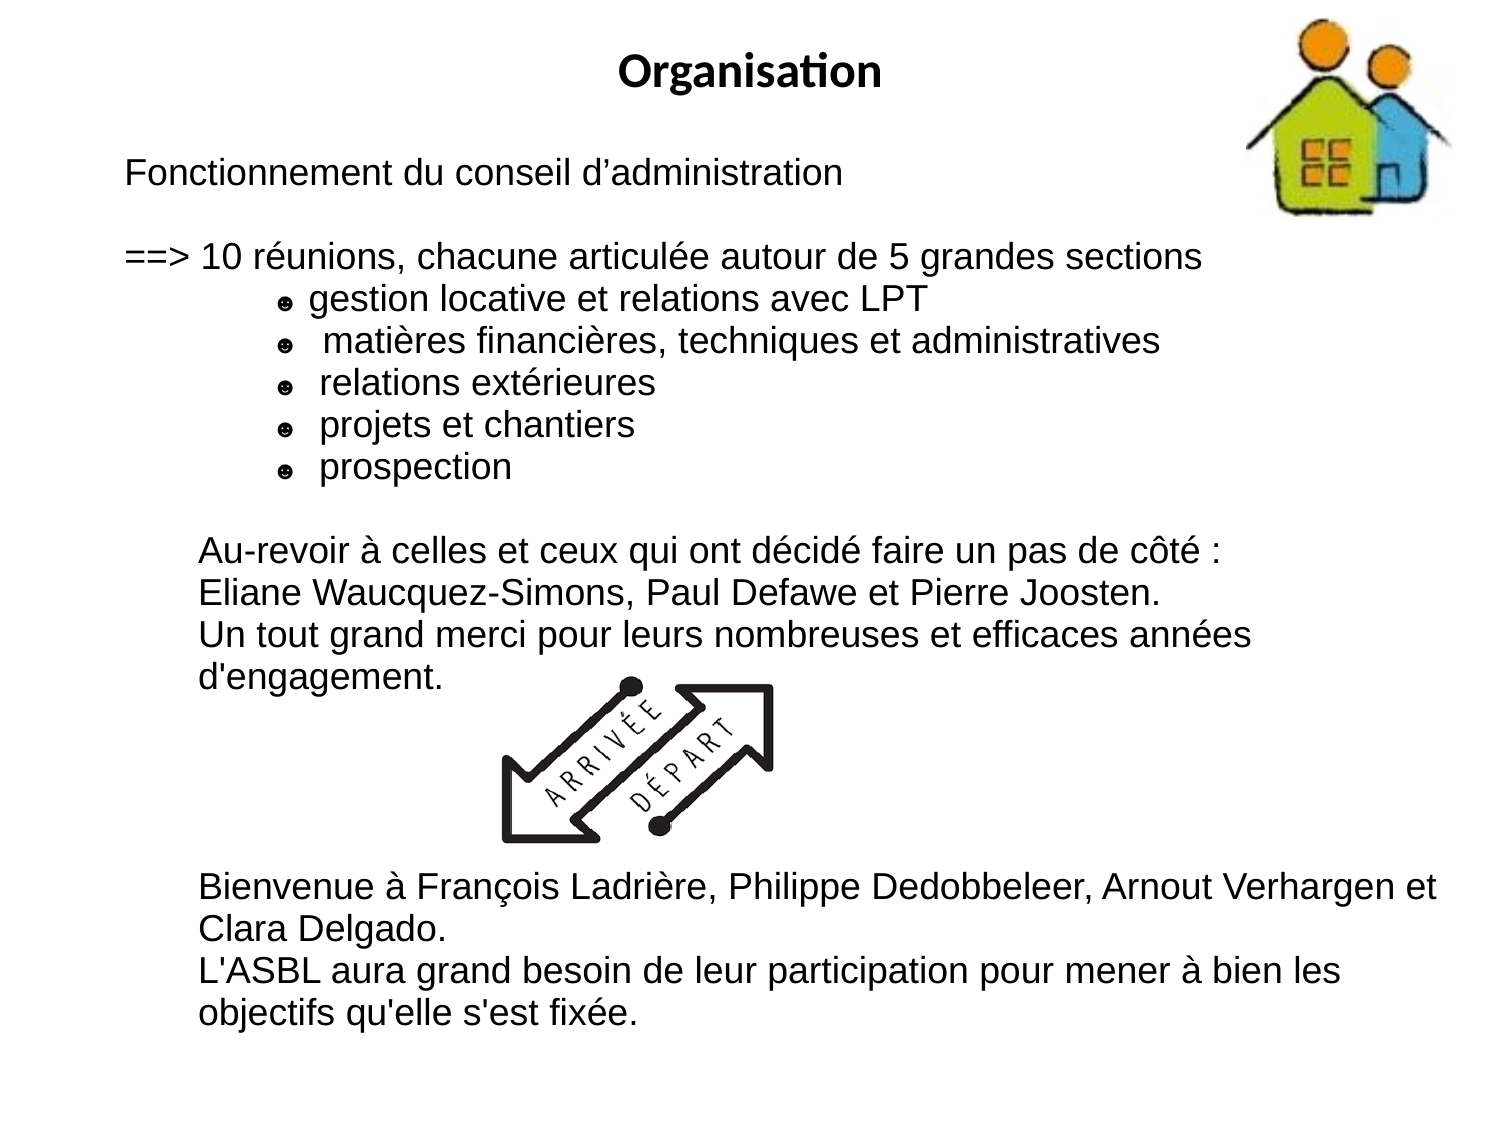

Organisation
Fonctionnement du conseil d’administration
==> 10 réunions, chacune articulée autour de 5 grandes sections
		☻ gestion locative et relations avec LPT
		☻ matières financières, techniques et administratives
		☻ relations extérieures
		☻ projets et chantiers
		☻ prospection
	Au-revoir à celles et ceux qui ont décidé faire un pas de côté :
	Eliane Waucquez-Simons, Paul Defawe et Pierre Joosten.
	Un tout grand merci pour leurs nombreuses et efficaces années 			d'engagement.
	Bienvenue à François Ladrière, Philippe Dedobbeleer, Arnout Verhargen et 	Clara Delgado.
	L'ASBL aura grand besoin de leur participation pour mener à bien les 		objectifs qu'elle s'est fixée.